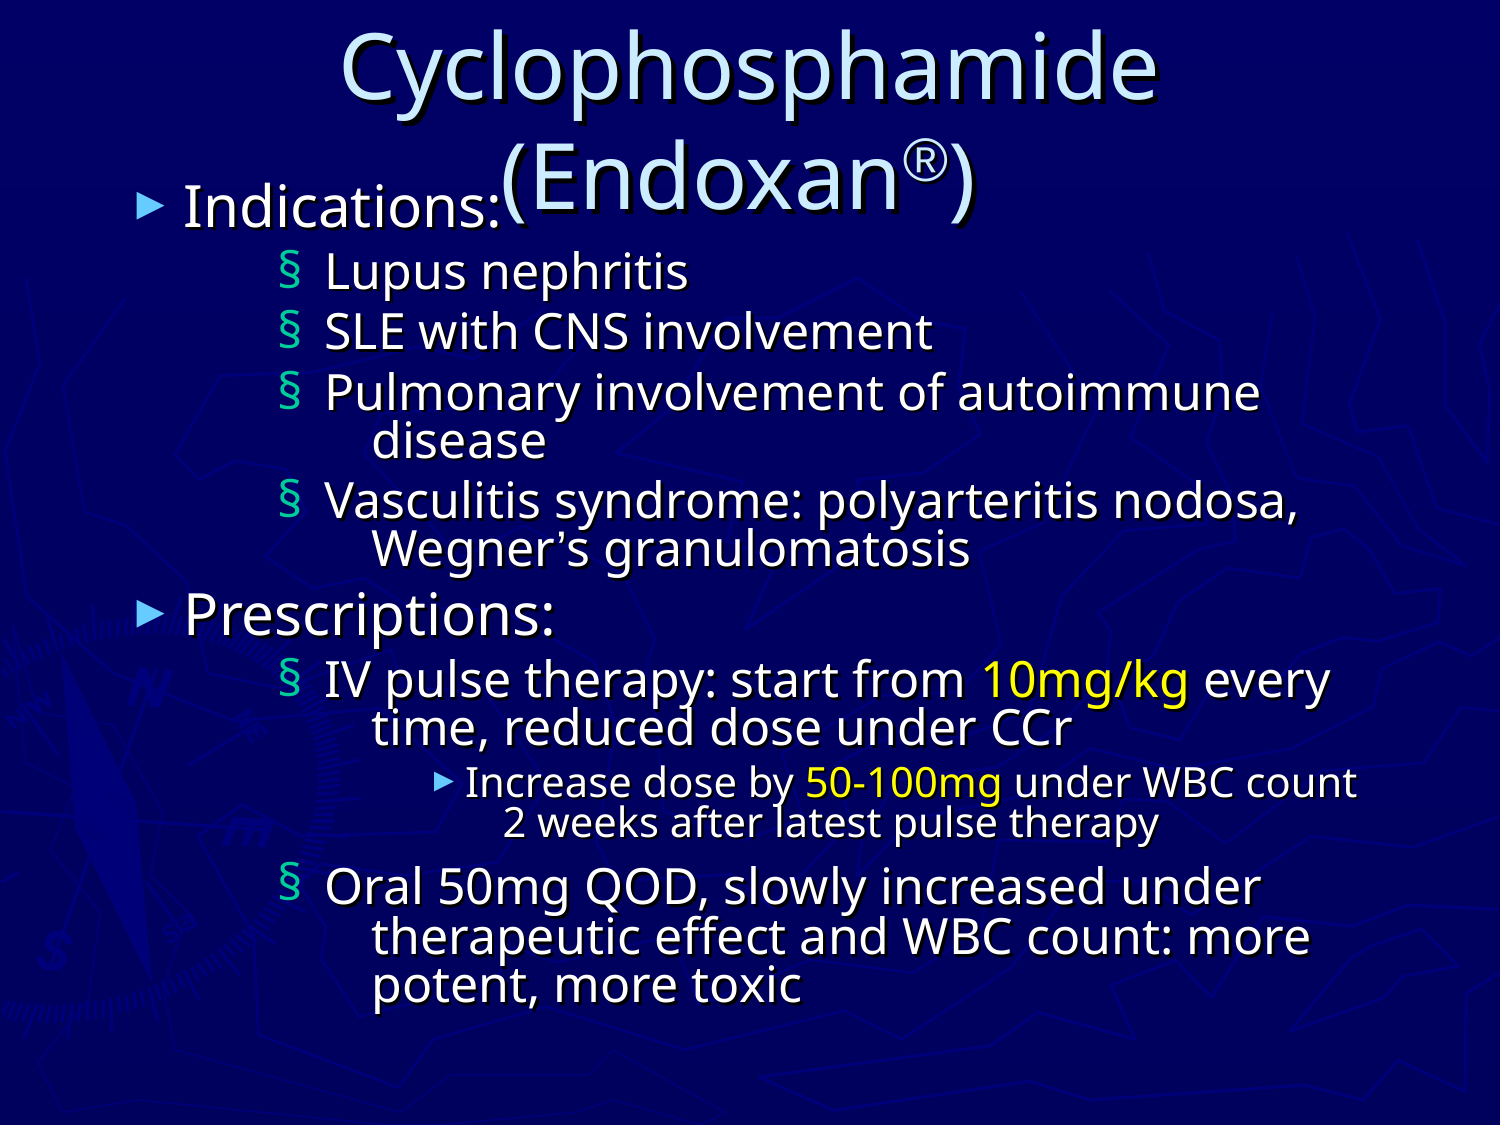

# Cyclophosphamide (Endoxan®)
Indications:
Lupus nephritis
SLE with CNS involvement
Pulmonary involvement of autoimmune disease
Vasculitis syndrome: polyarteritis nodosa, Wegner’s granulomatosis
Prescriptions:
IV pulse therapy: start from 10mg/kg every time, reduced dose under CCr
Increase dose by 50-100mg under WBC count 2 weeks after latest pulse therapy
Oral 50mg QOD, slowly increased under therapeutic effect and WBC count: more potent, more toxic